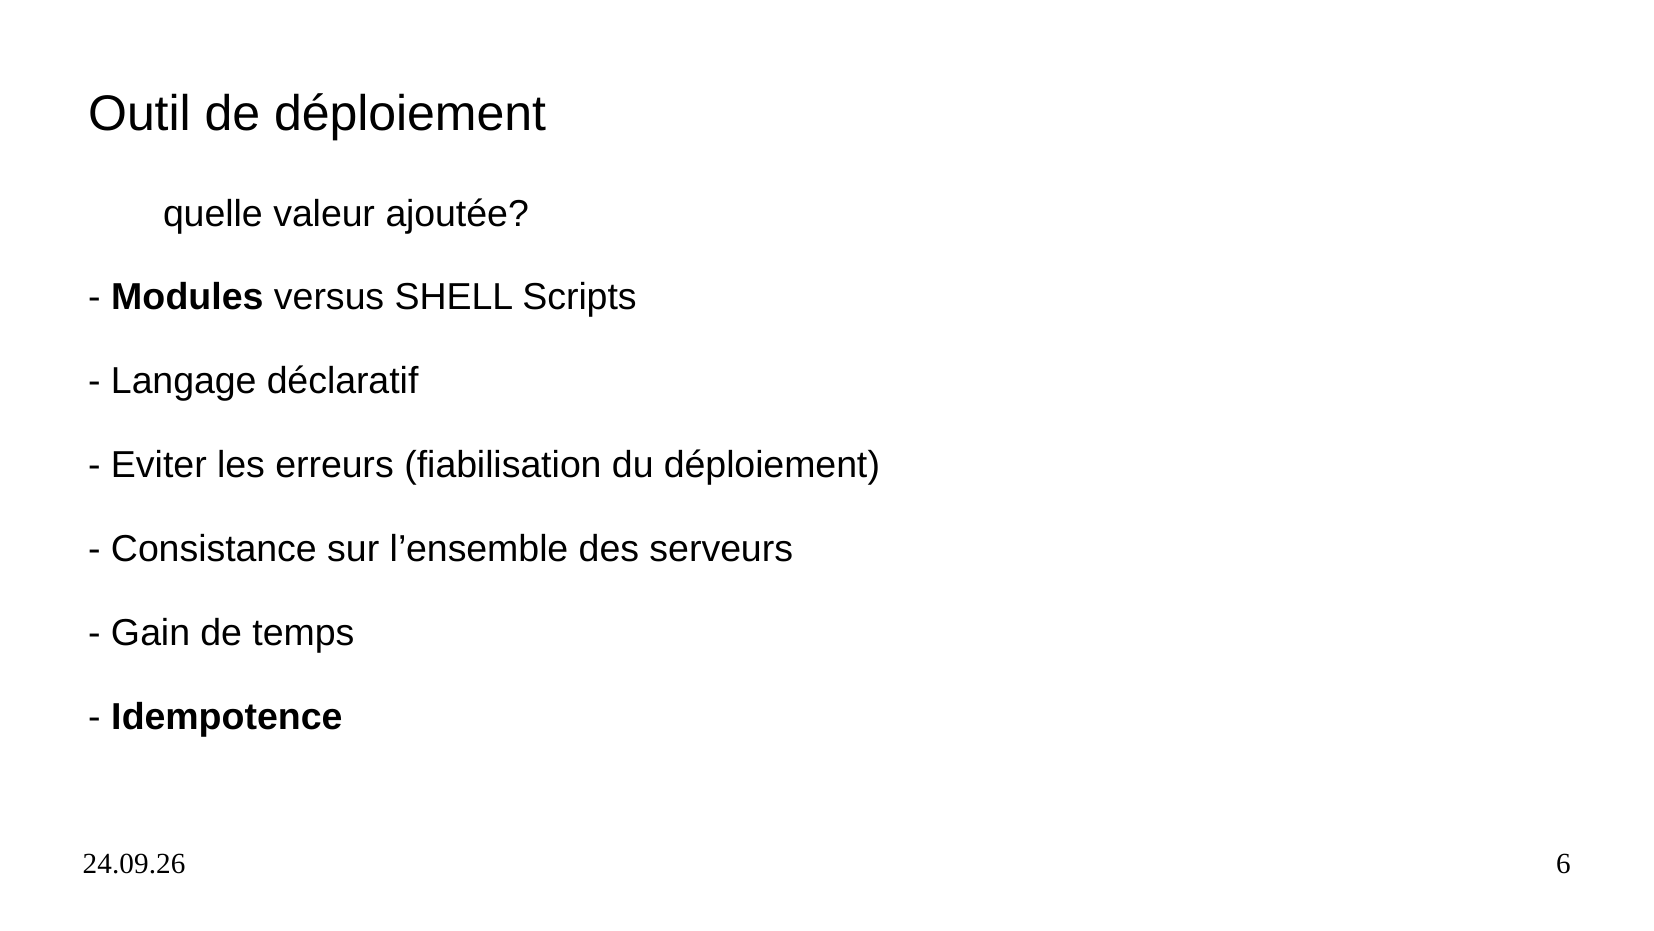

# Outil de déploiement
	quelle valeur ajoutée?
- Modules versus SHELL Scripts
- Langage déclaratif
- Eviter les erreurs (fiabilisation du déploiement)
- Consistance sur l’ensemble des serveurs
- Gain de temps
- Idempotence
6